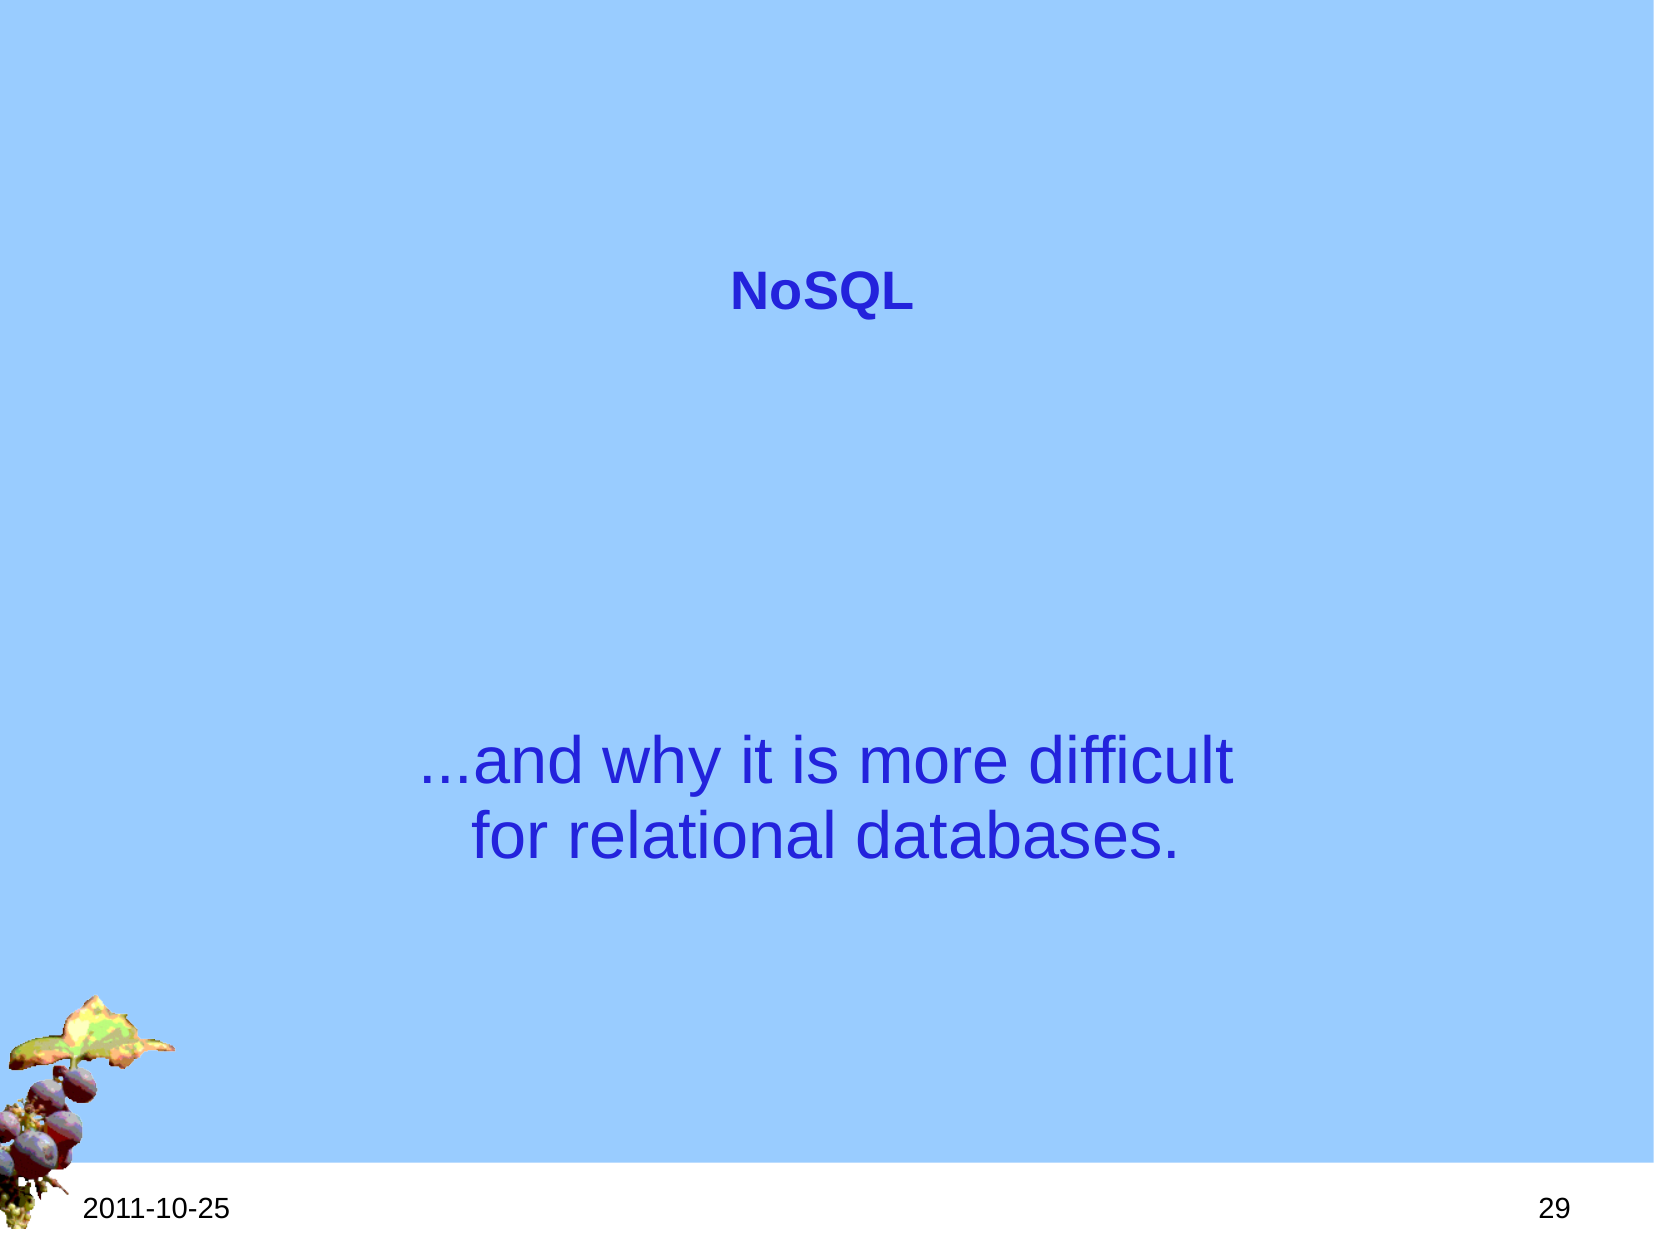

# NoSQL
...and why it is more difficult
for relational databases.
2011-10-25
29